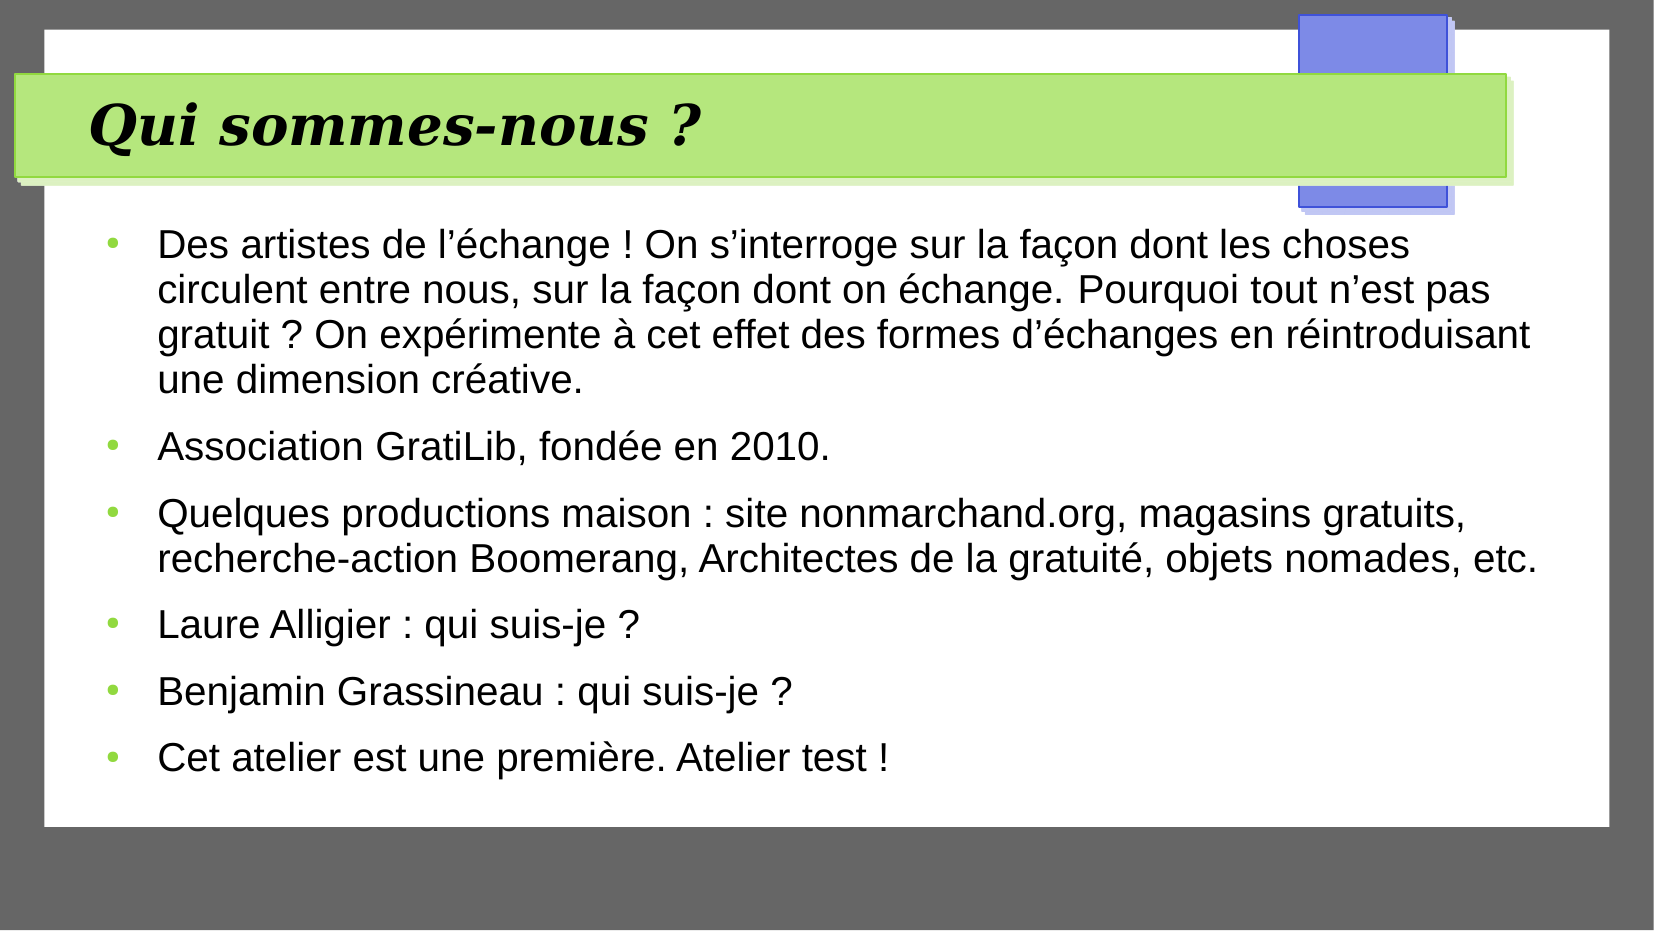

# Qui sommes-nous ?
Des artistes de l’échange ! On s’interroge sur la façon dont les choses circulent entre nous, sur la façon dont on échange. Pourquoi tout n’est pas gratuit ? On expérimente à cet effet des formes d’échanges en réintroduisant une dimension créative.
Association GratiLib, fondée en 2010.
Quelques productions maison : site nonmarchand.org, magasins gratuits, recherche-action Boomerang, Architectes de la gratuité, objets nomades, etc.
Laure Alligier : qui suis-je ?
Benjamin Grassineau : qui suis-je ?
Cet atelier est une première. Atelier test !